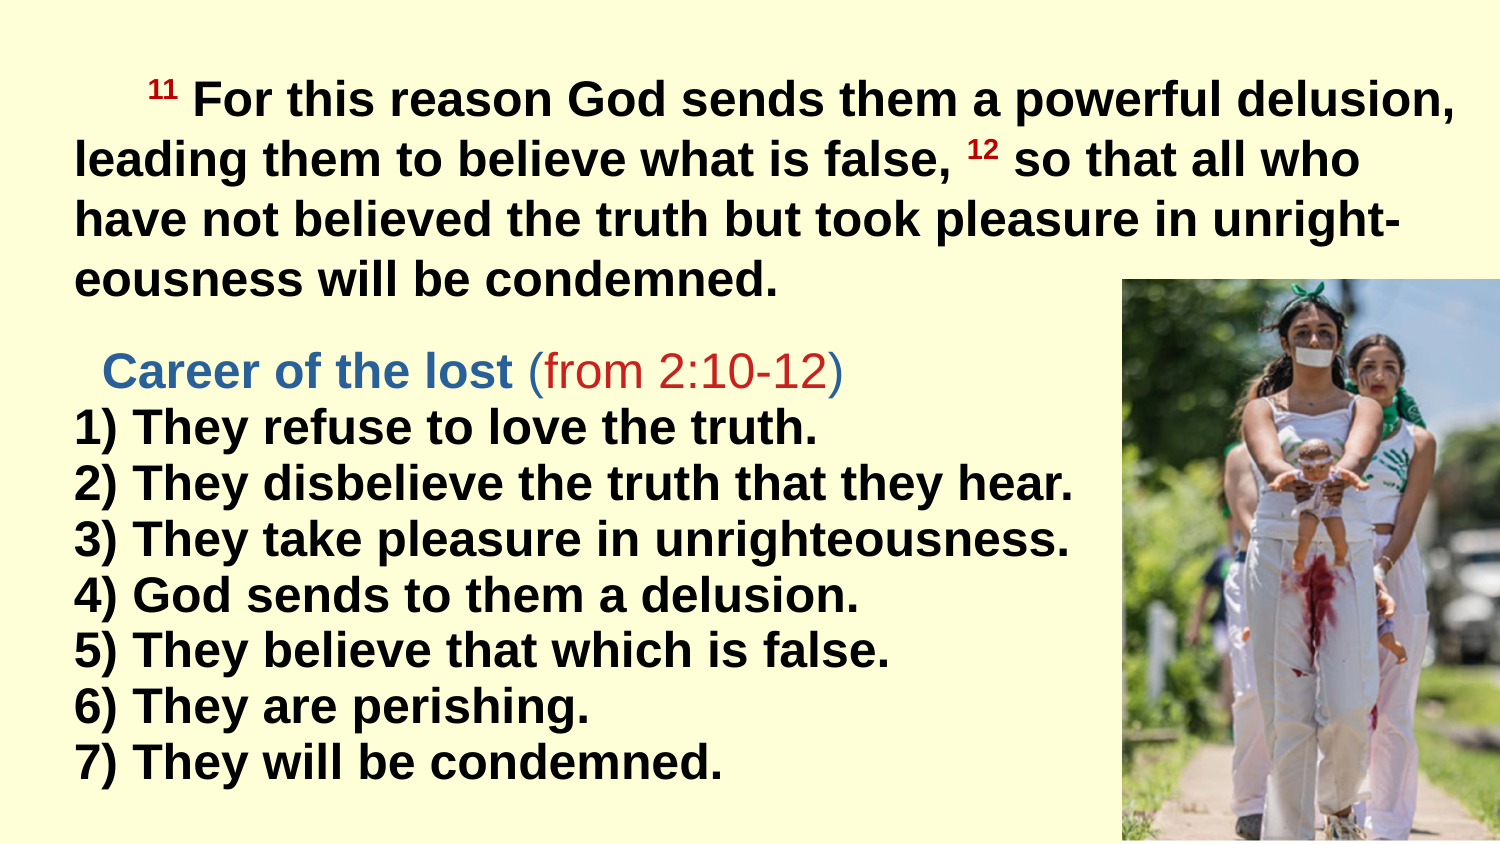

11 For this reason God sends them a powerful delusion, leading them to believe what is false, 12 so that all who have not believed the truth but took pleasure in unright-eousness will be condemned.
 Career of the lost (from 2:10-12)
 They refuse to love the truth.
 They disbelieve the truth that they hear.
 They take pleasure in unrighteousness.
 God sends to them a delusion.
 They believe that which is false.
 They are perishing.
 They will be condemned.